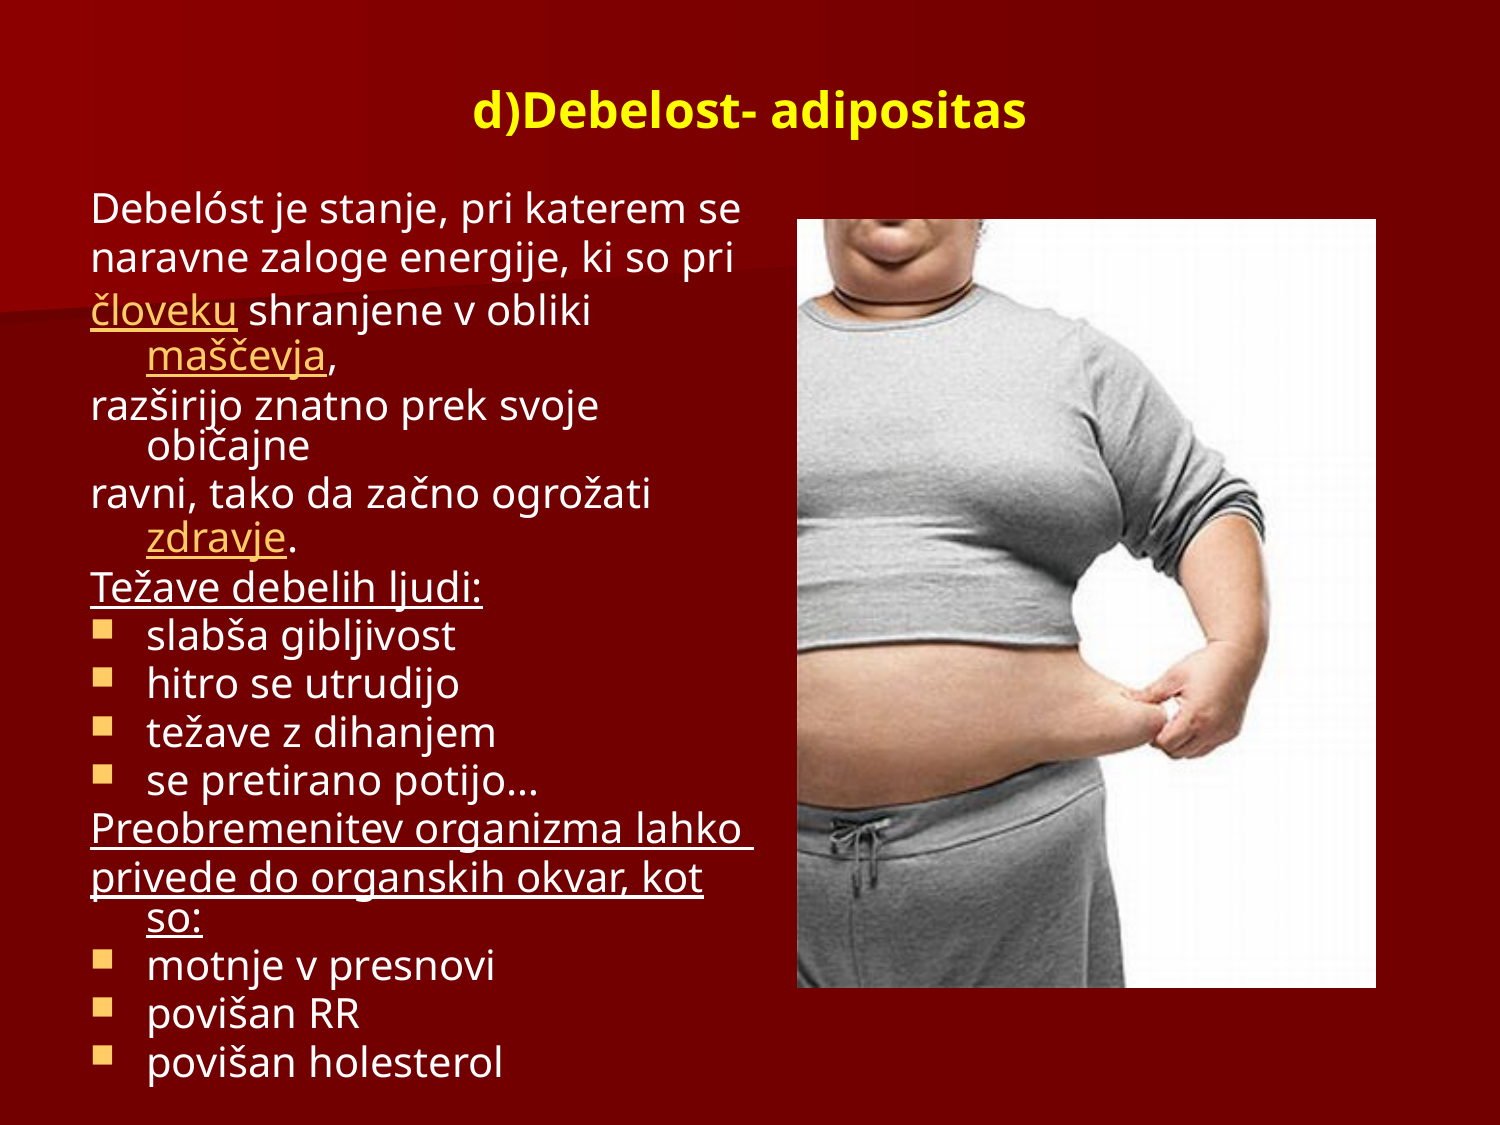

# d)Debelost- adipositas
Debelóst je stanje, pri katerem se
naravne zaloge energije, ki so pri
človeku shranjene v obliki maščevja,
razširijo znatno prek svoje običajne
ravni, tako da začno ogrožati zdravje.
Težave debelih ljudi:
slabša gibljivost
hitro se utrudijo
težave z dihanjem
se pretirano potijo…
Preobremenitev organizma lahko
privede do organskih okvar, kot so:
motnje v presnovi
povišan RR
povišan holesterol